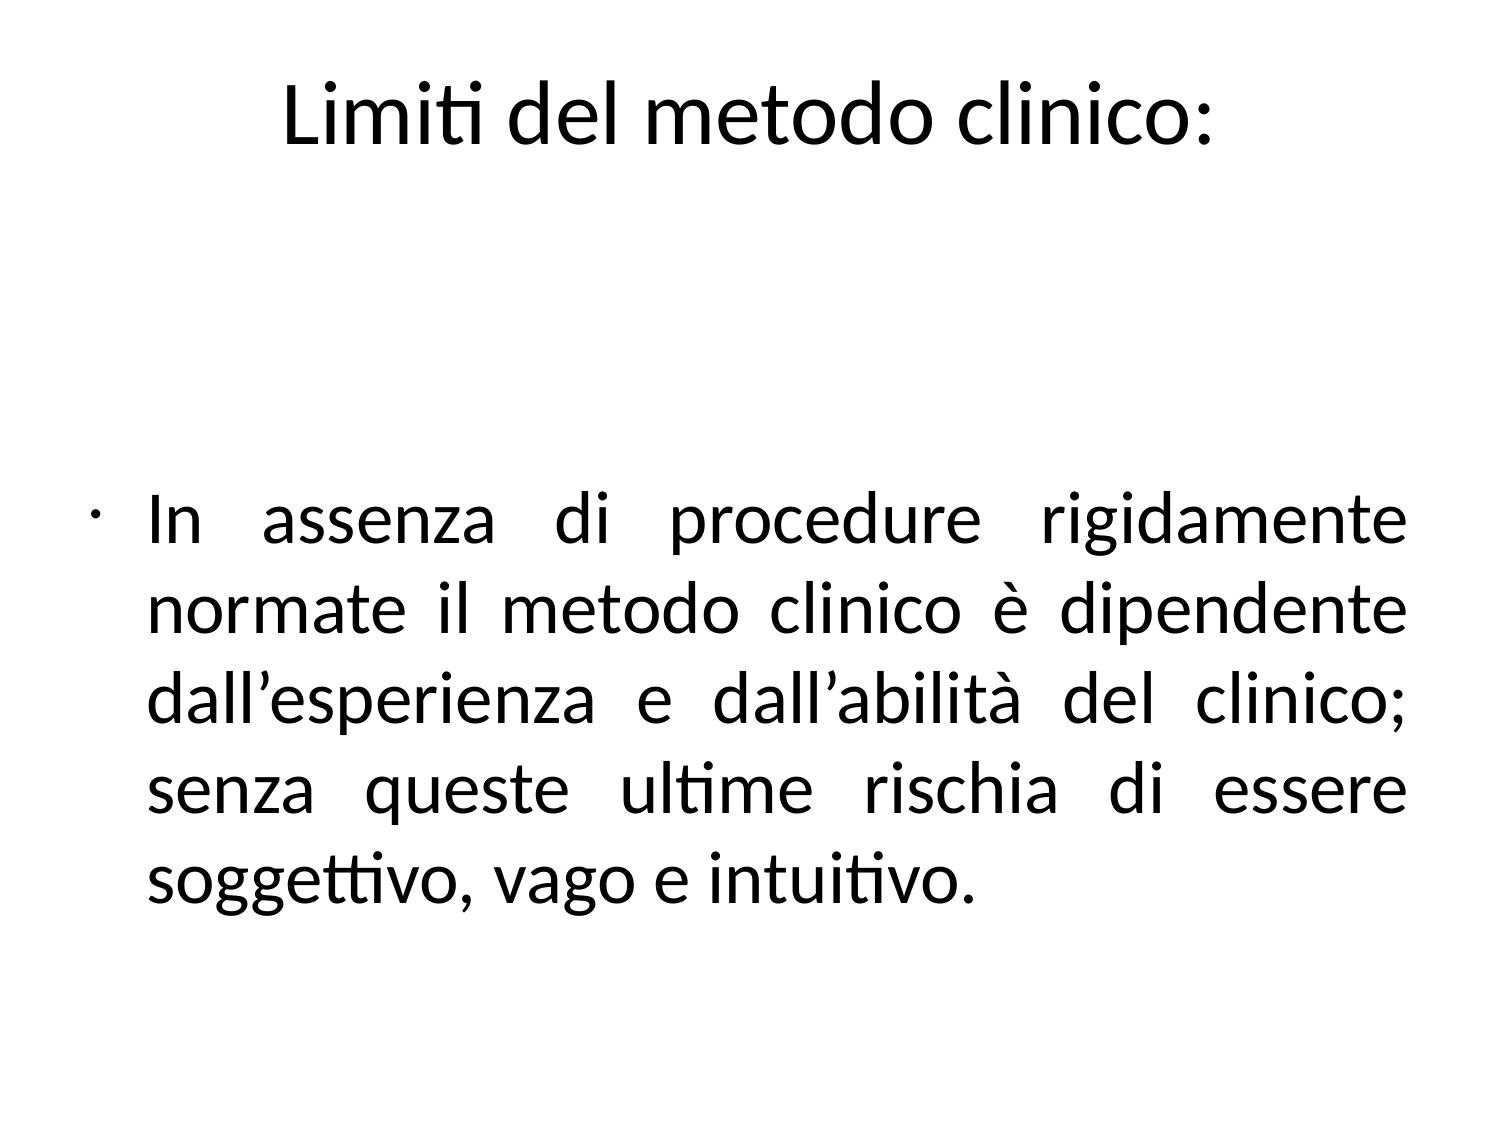

# Limiti del metodo clinico:
In assenza di procedure rigidamente normate il metodo clinico è dipendente dall’esperienza e dall’abilità del clinico; senza queste ultime rischia di essere soggettivo, vago e intuitivo.